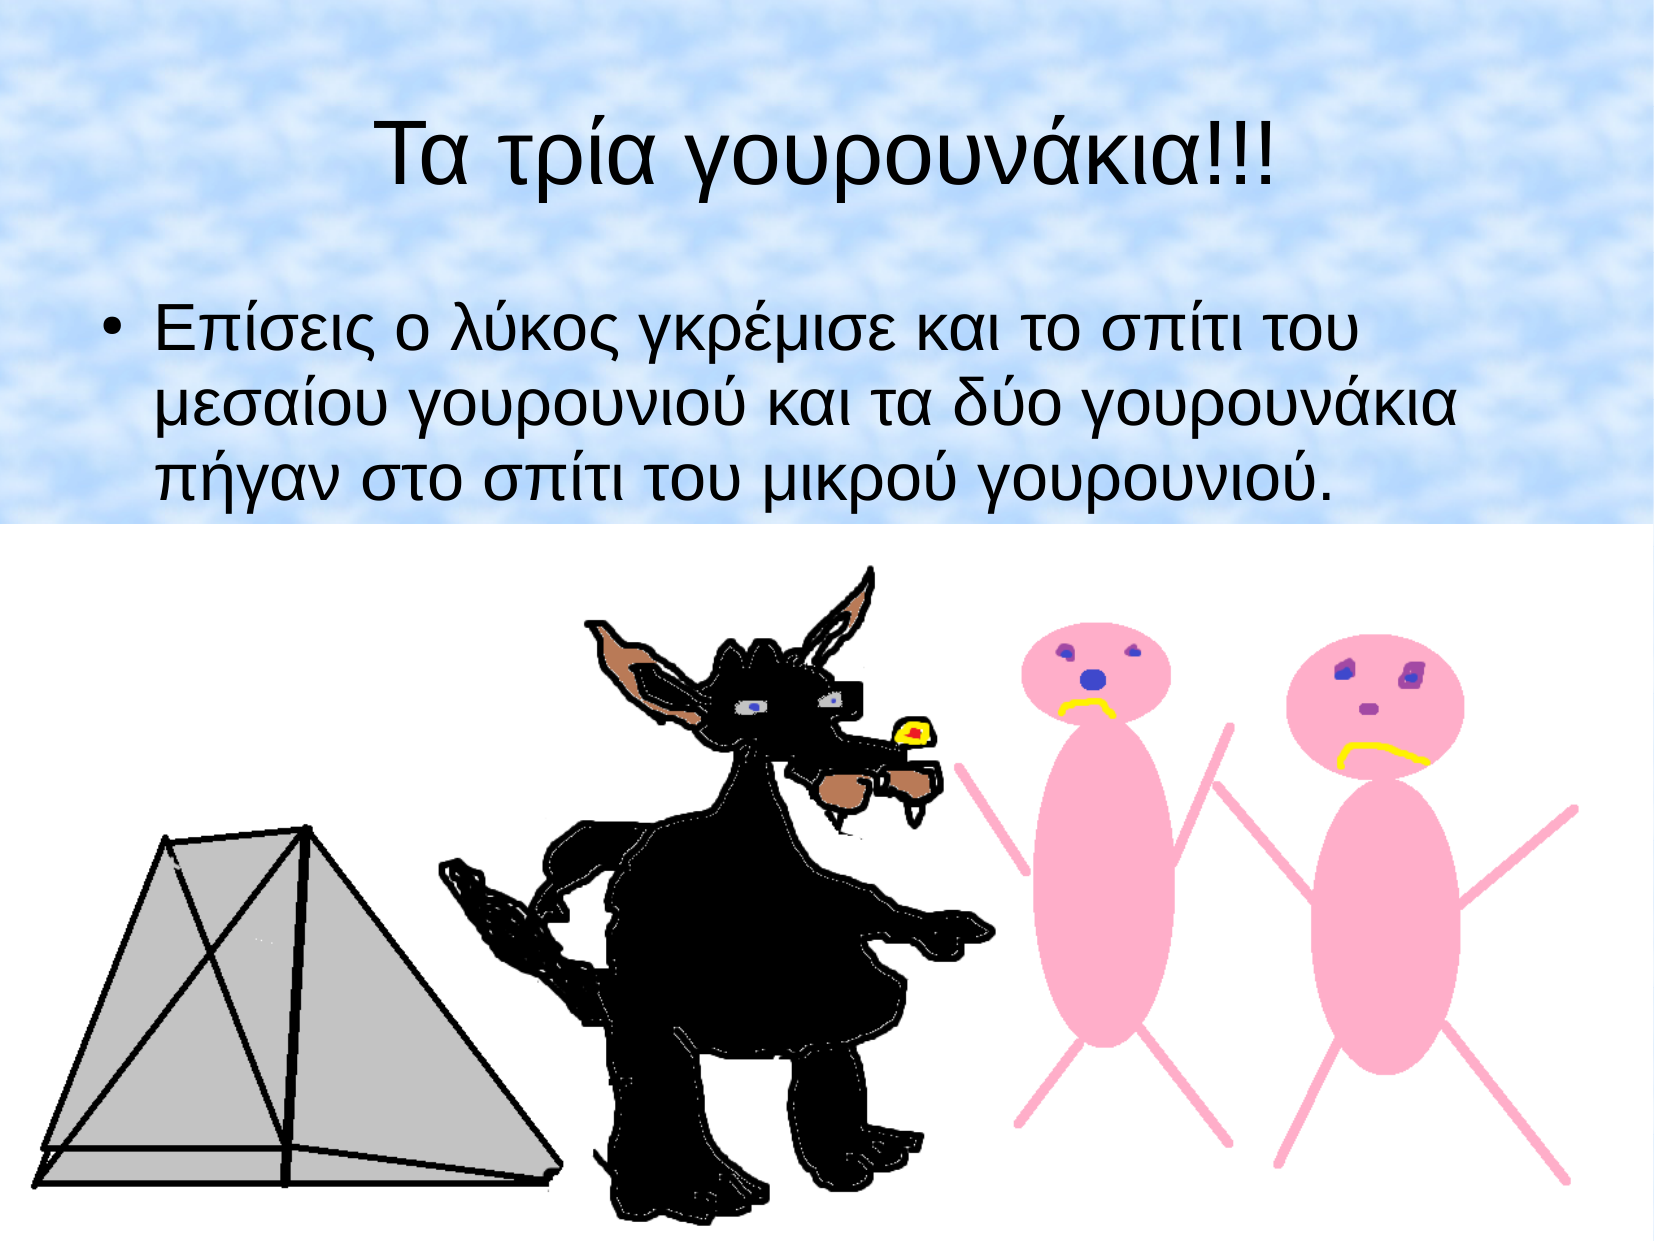

# Τα τρία γουρουνάκια!!!
Επίσεις ο λύκος γκρέμισε και το σπίτι του μεσαίου γουρουνιού και τα δύο γουρουνάκια πήγαν στο σπίτι του μικρού γουρουνιού.